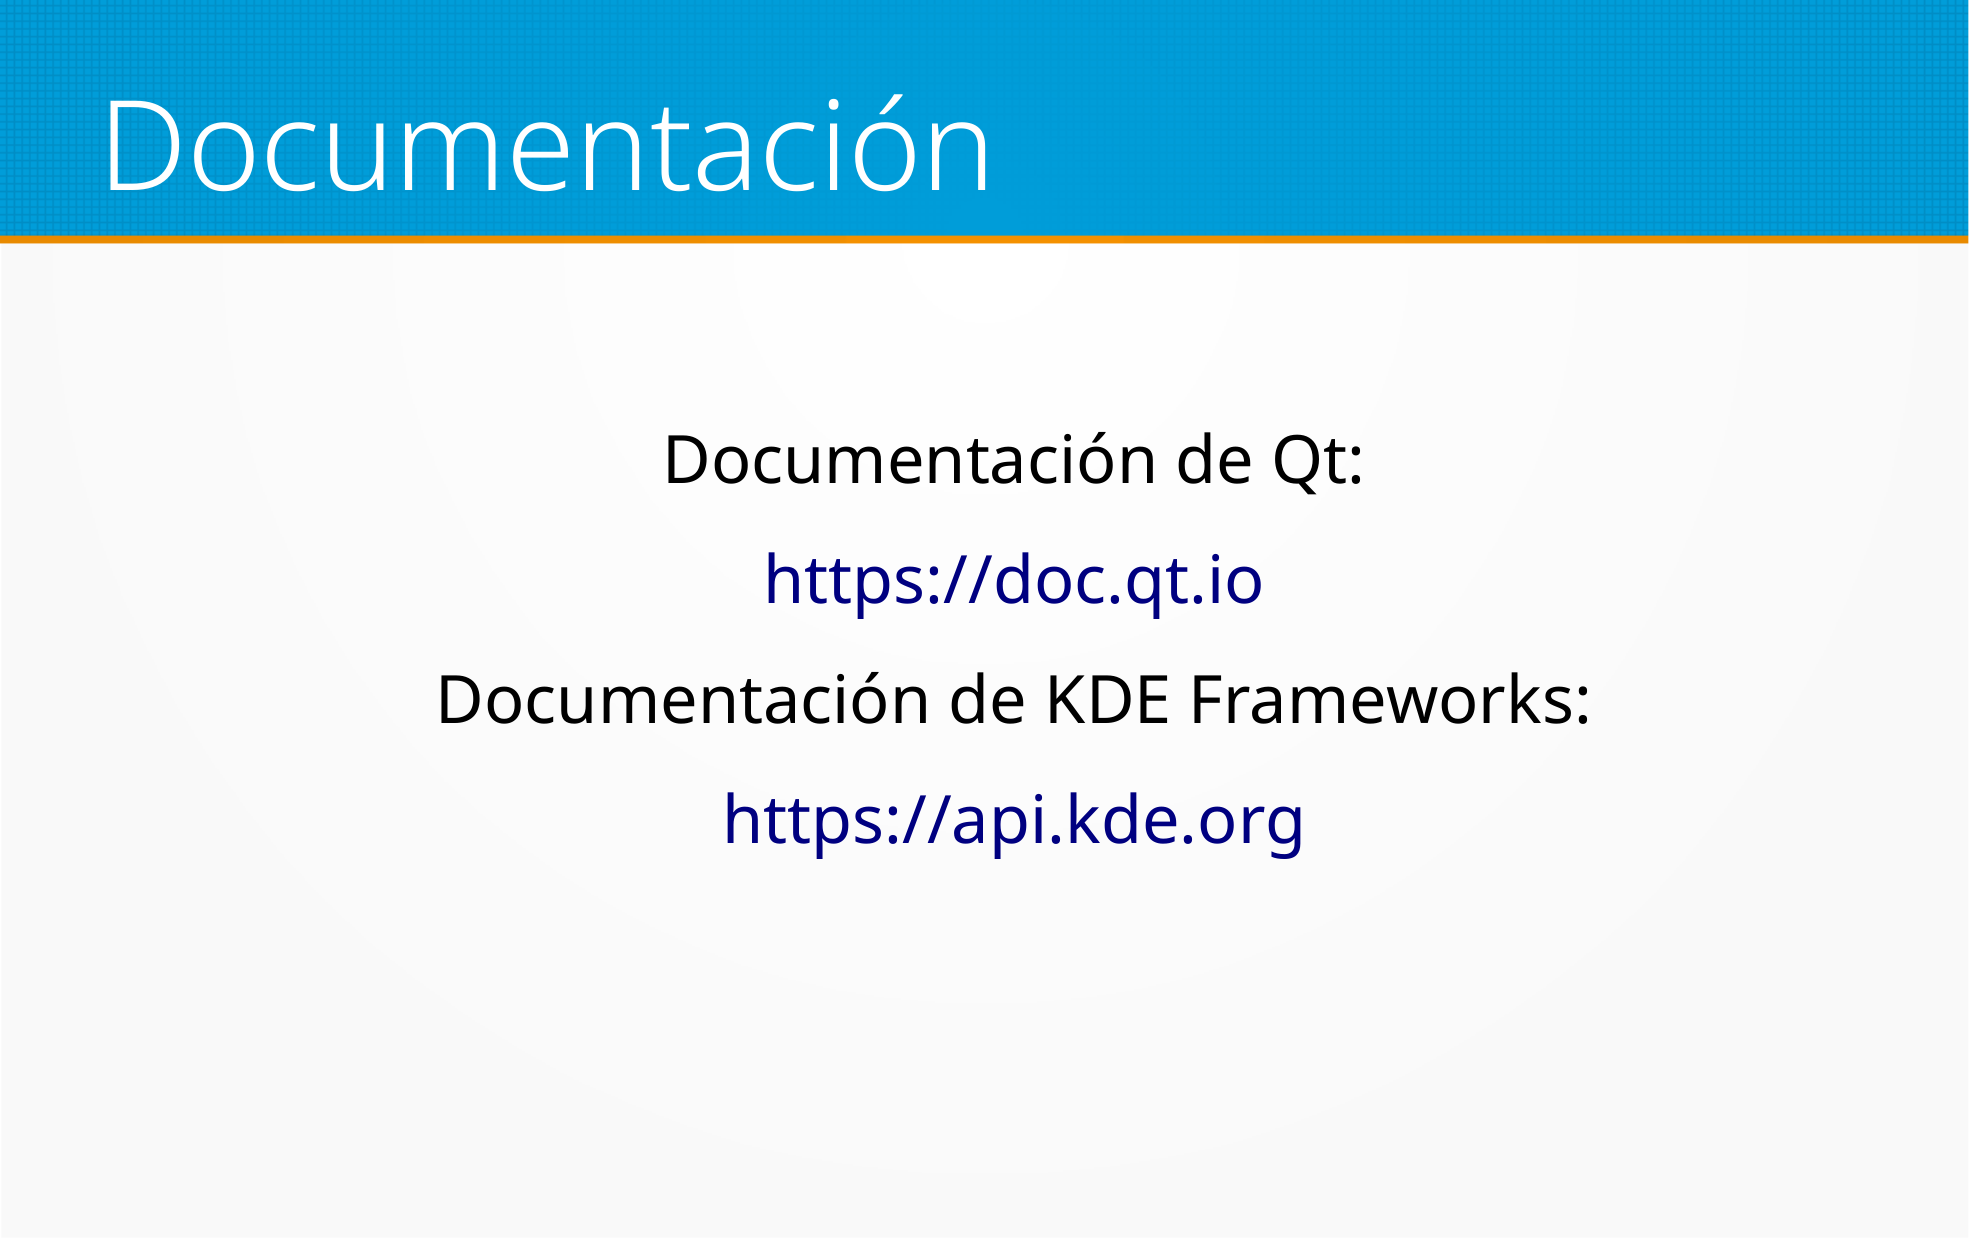

# Documentación
Documentación de Qt:
https://doc.qt.io
Documentación de KDE Frameworks:
https://api.kde.org